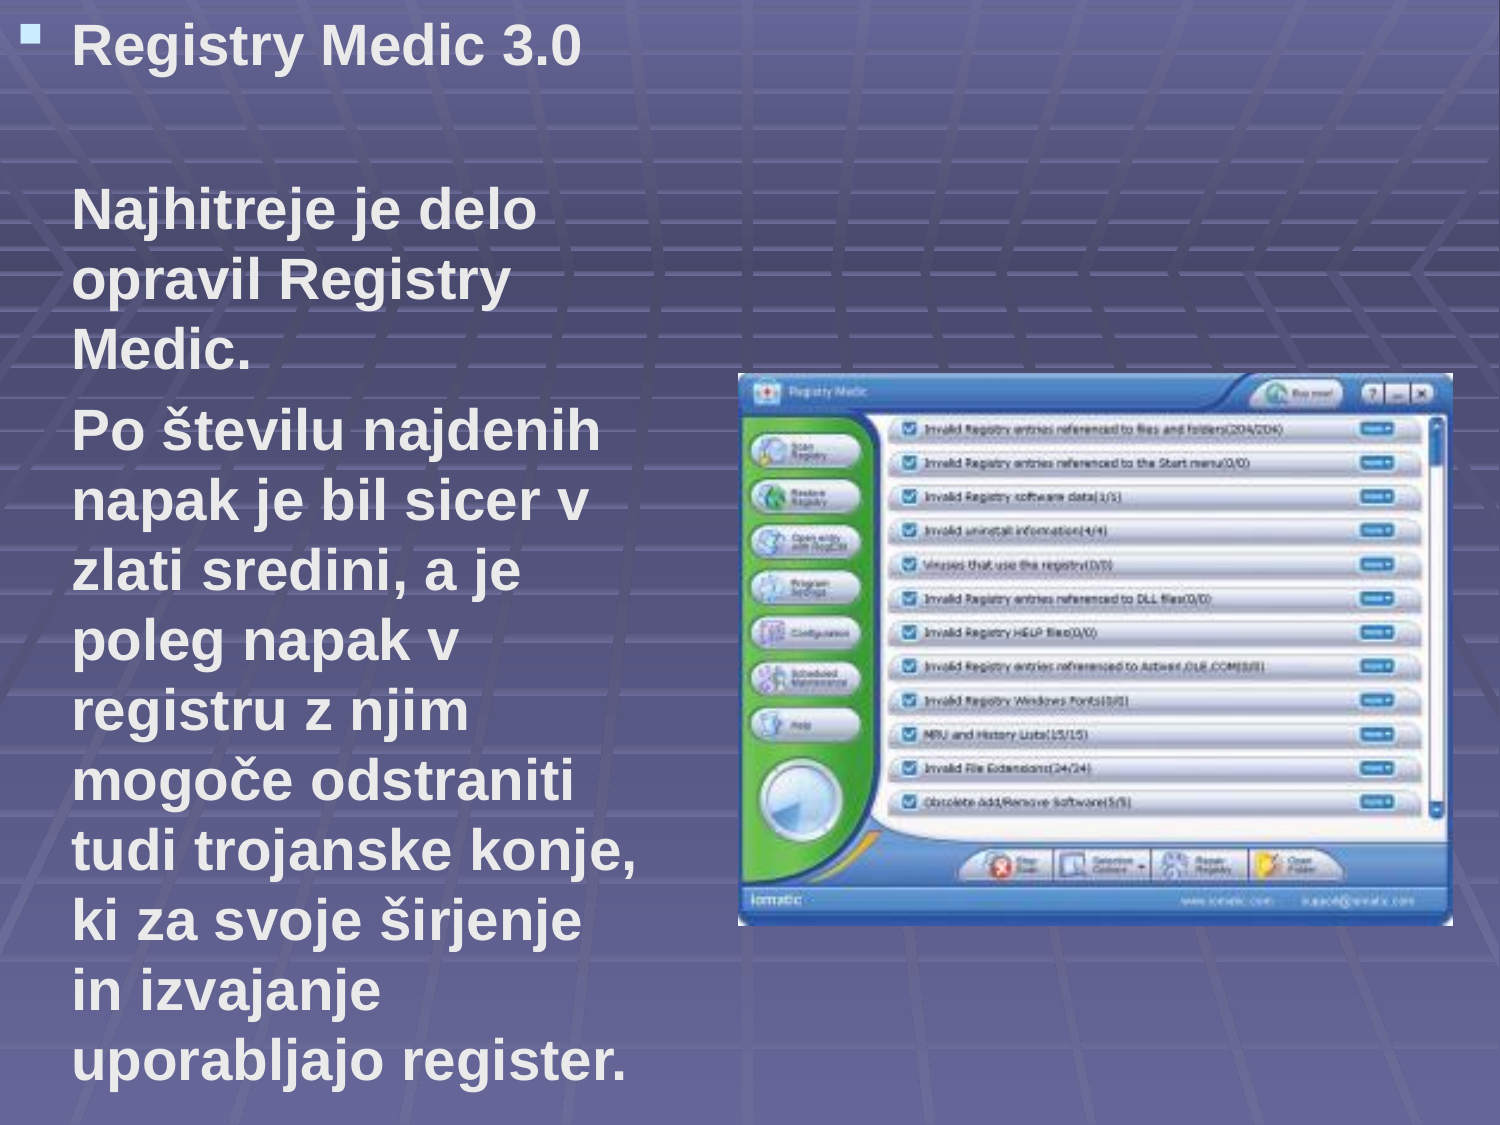

# Registry Medic 3.0
	Najhitreje je delo opravil Registry Medic.
	Po številu najdenih napak je bil sicer v zlati sredini, a je poleg napak v registru z njim mogoče odstraniti tudi trojanske konje, ki za svoje širjenje in izvajanje uporabljajo register.